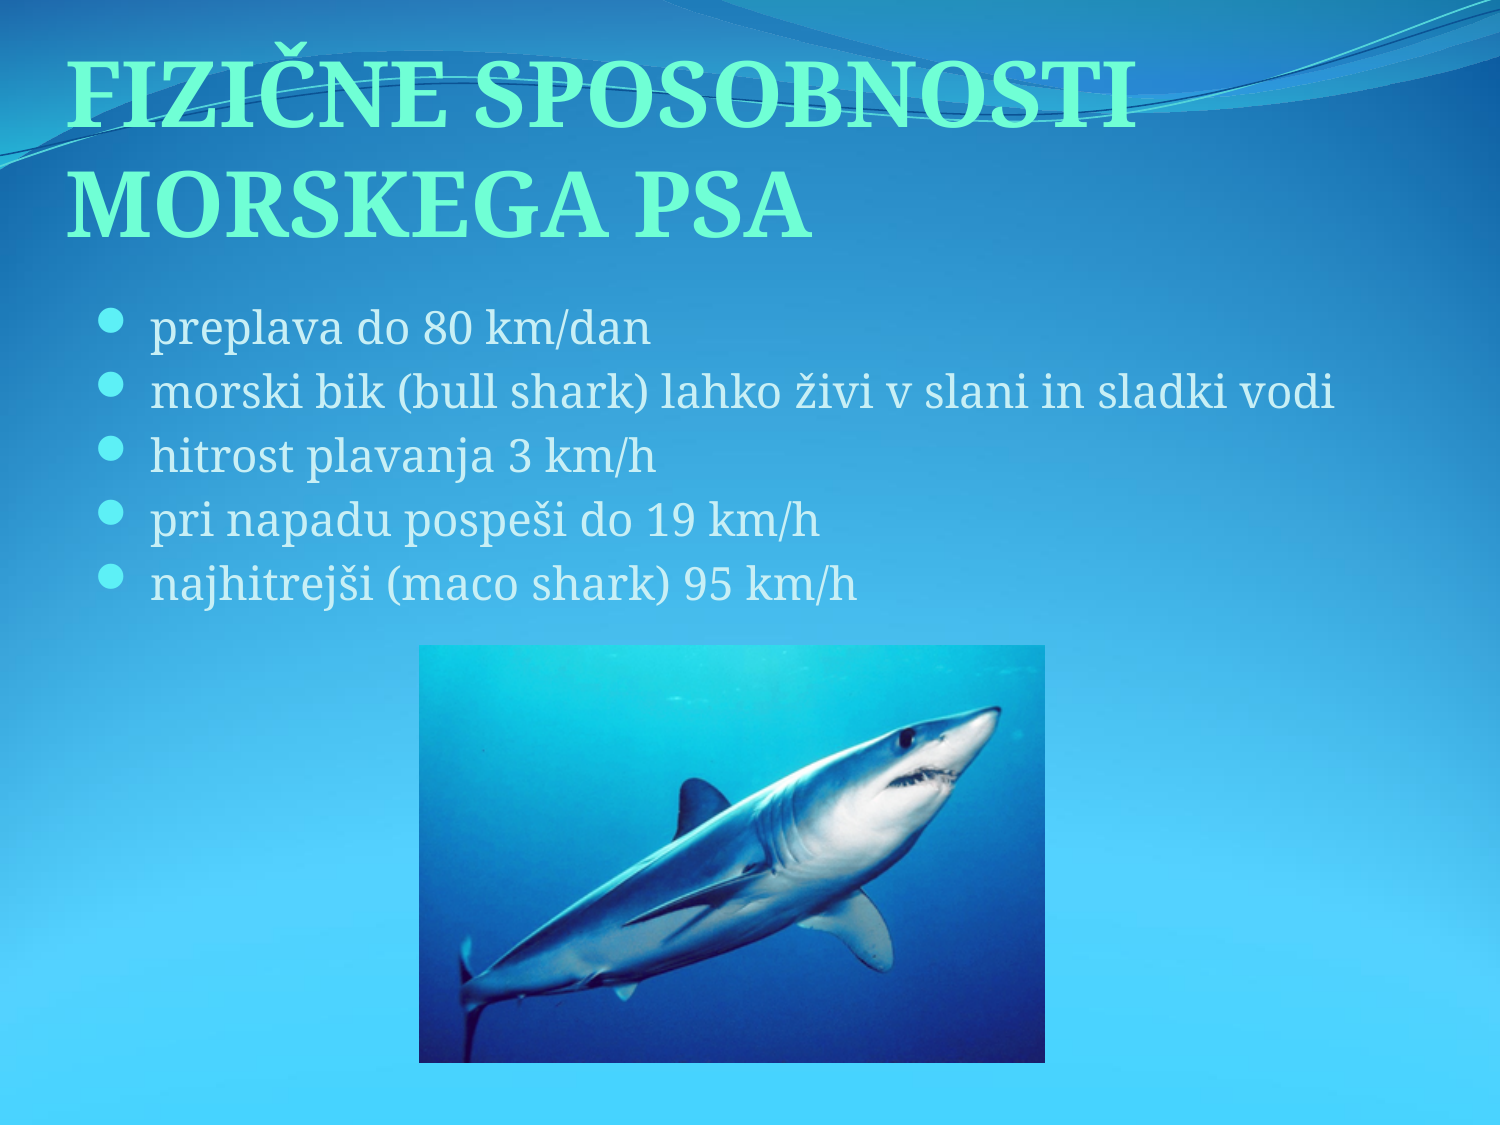

# FIZIČNE SPOSOBNOSTI MORSKEGA PSA
 preplava do 80 km/dan
 morski bik (bull shark) lahko živi v slani in sladki vodi
 hitrost plavanja 3 km/h
 pri napadu pospeši do 19 km/h
 najhitrejši (maco shark) 95 km/h